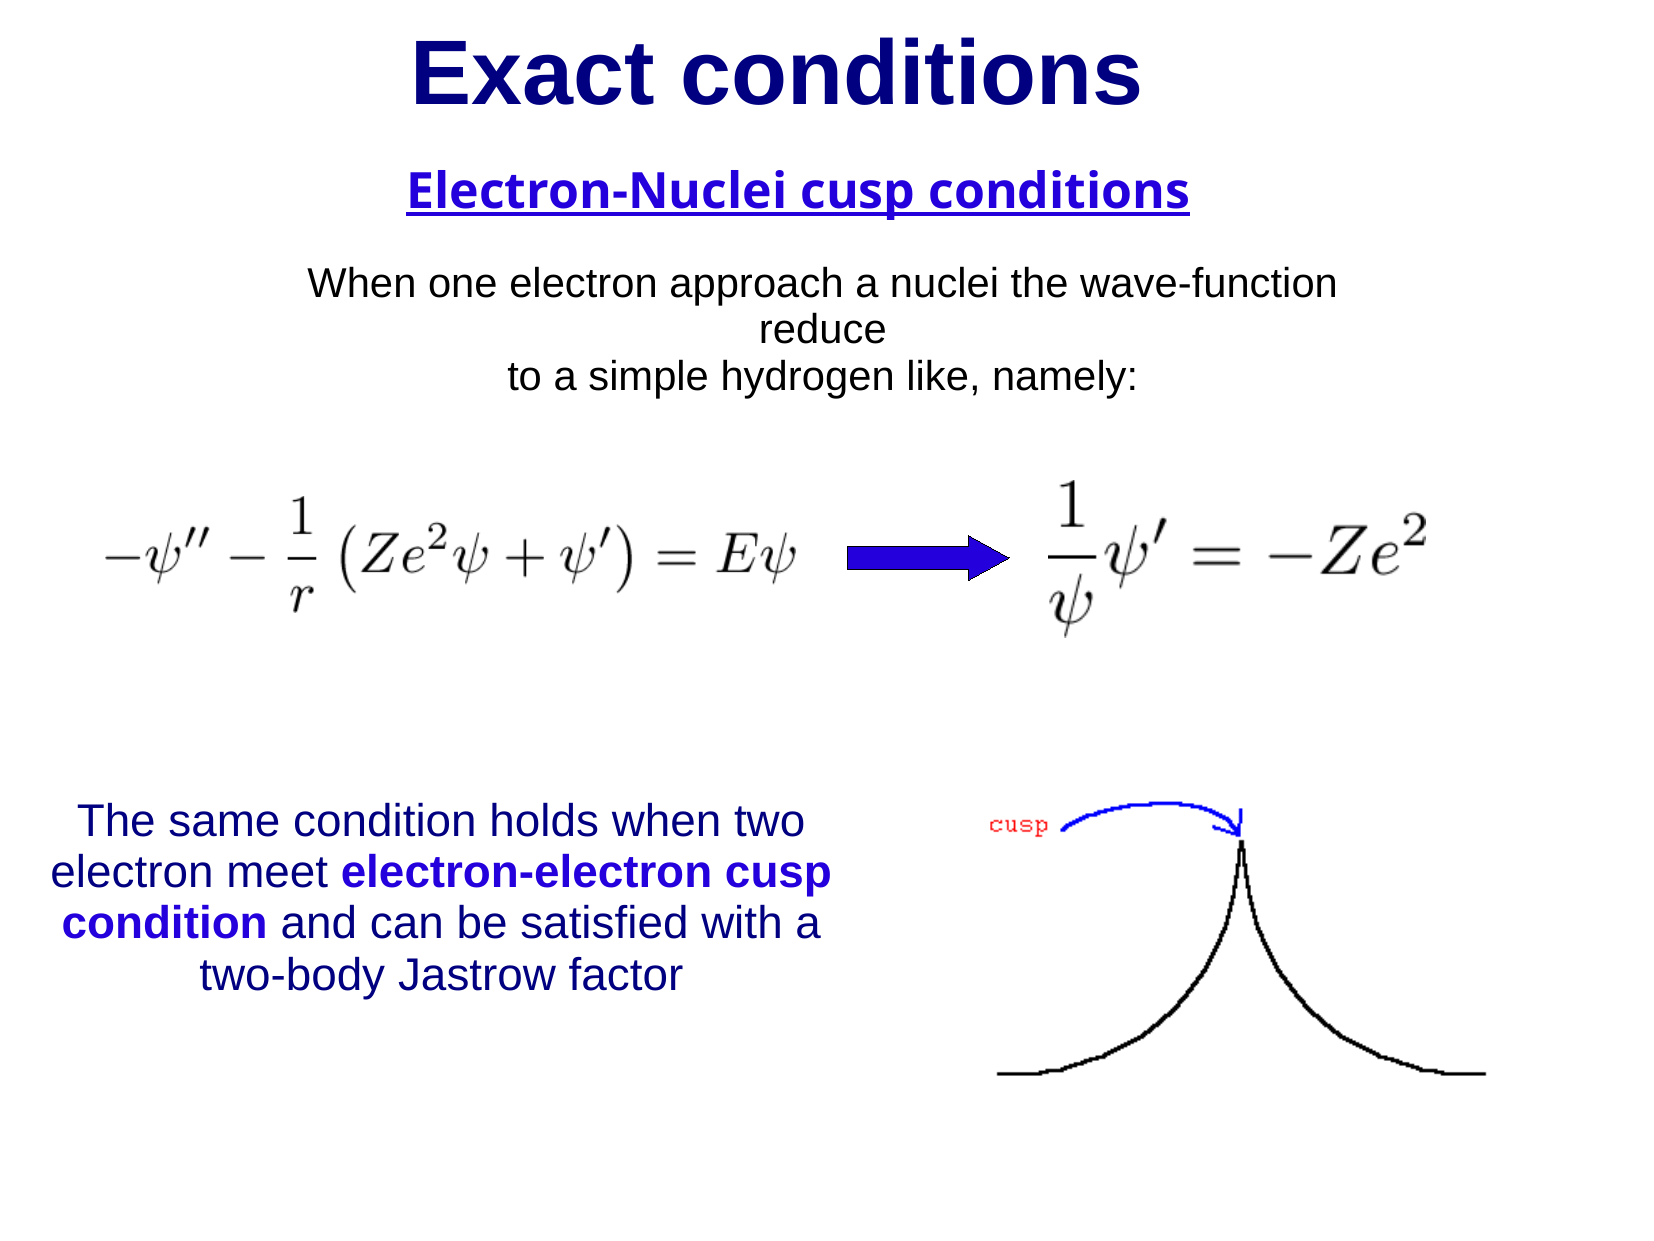

# Exact conditions
Electron-Nuclei cusp conditions
When one electron approach a nuclei the wave-function reduce
to a simple hydrogen like, namely:
The same condition holds when two electron meet electron-electron cusp condition and can be satisfied with a two-body Jastrow factor